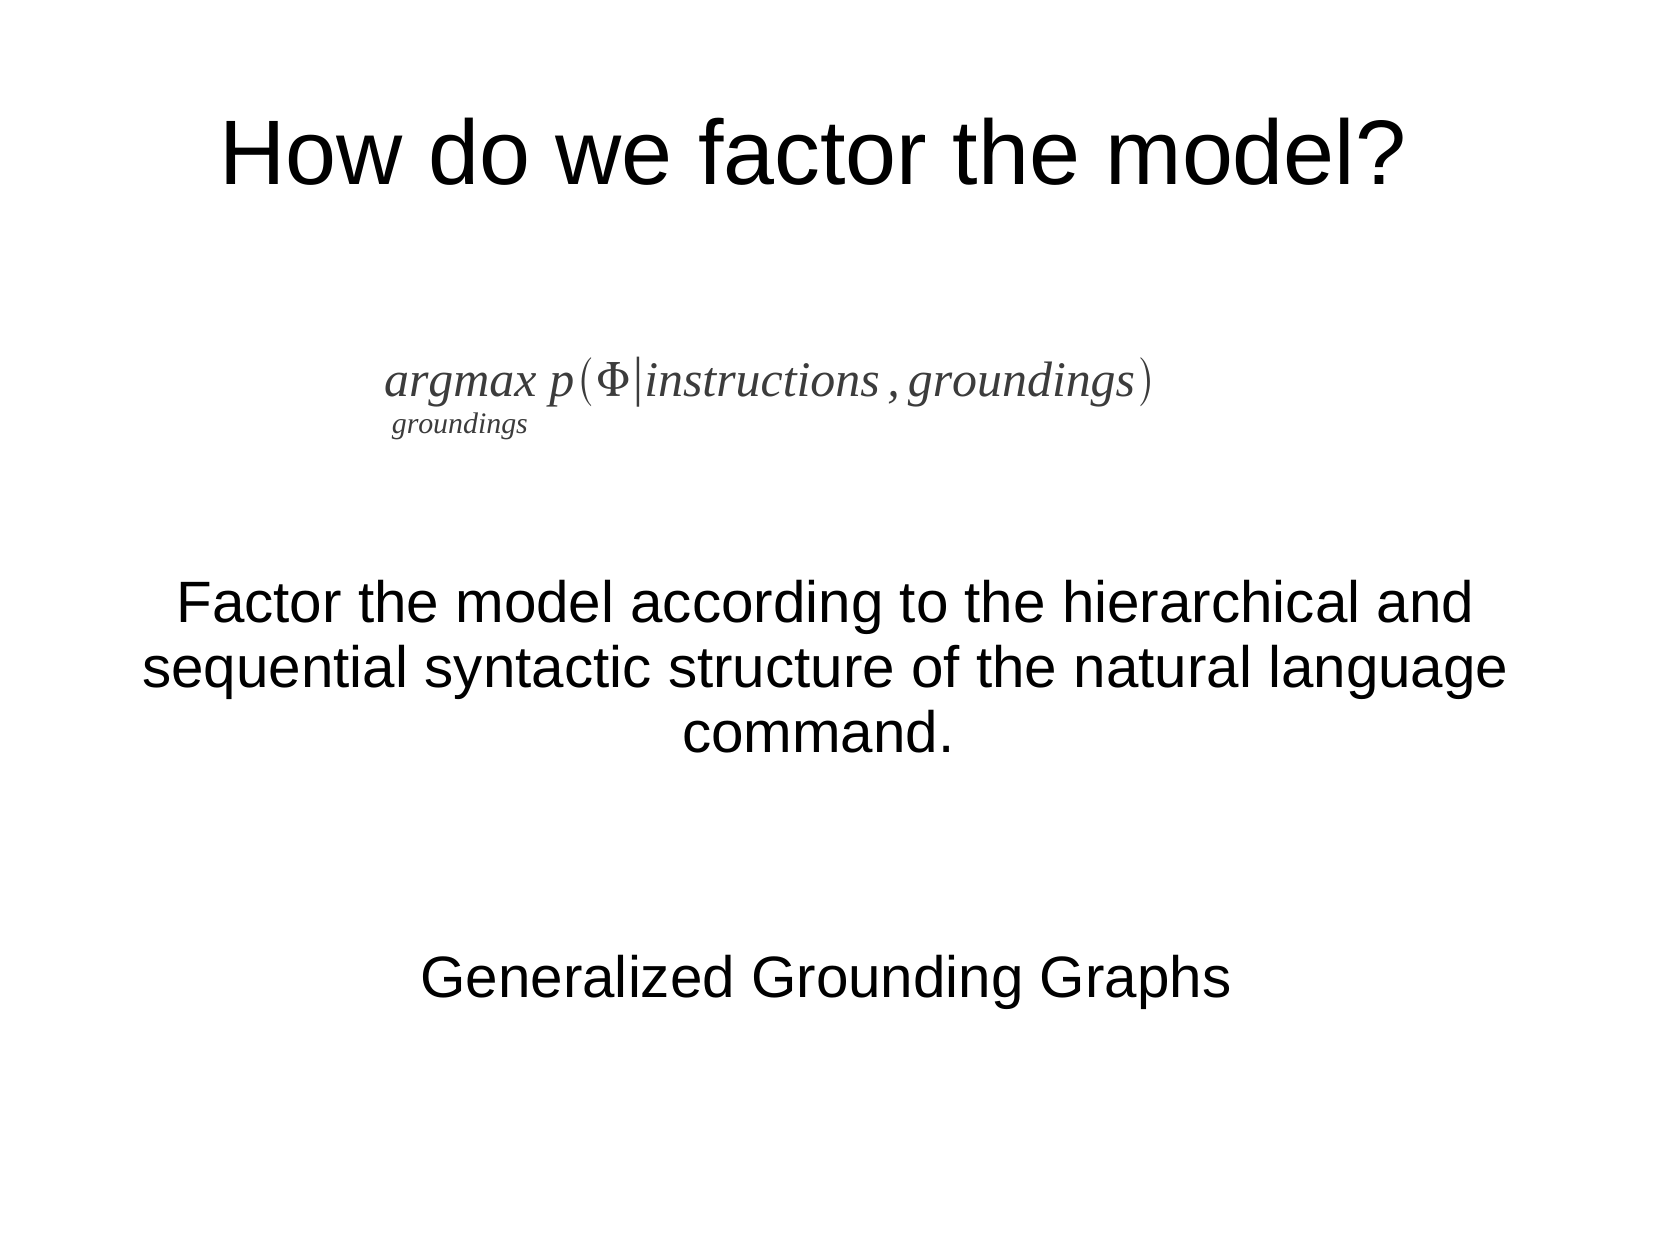

# How do we factor the model?
Factor the model according to the hierarchical and sequential syntactic structure of the natural language command.
Generalized Grounding Graphs